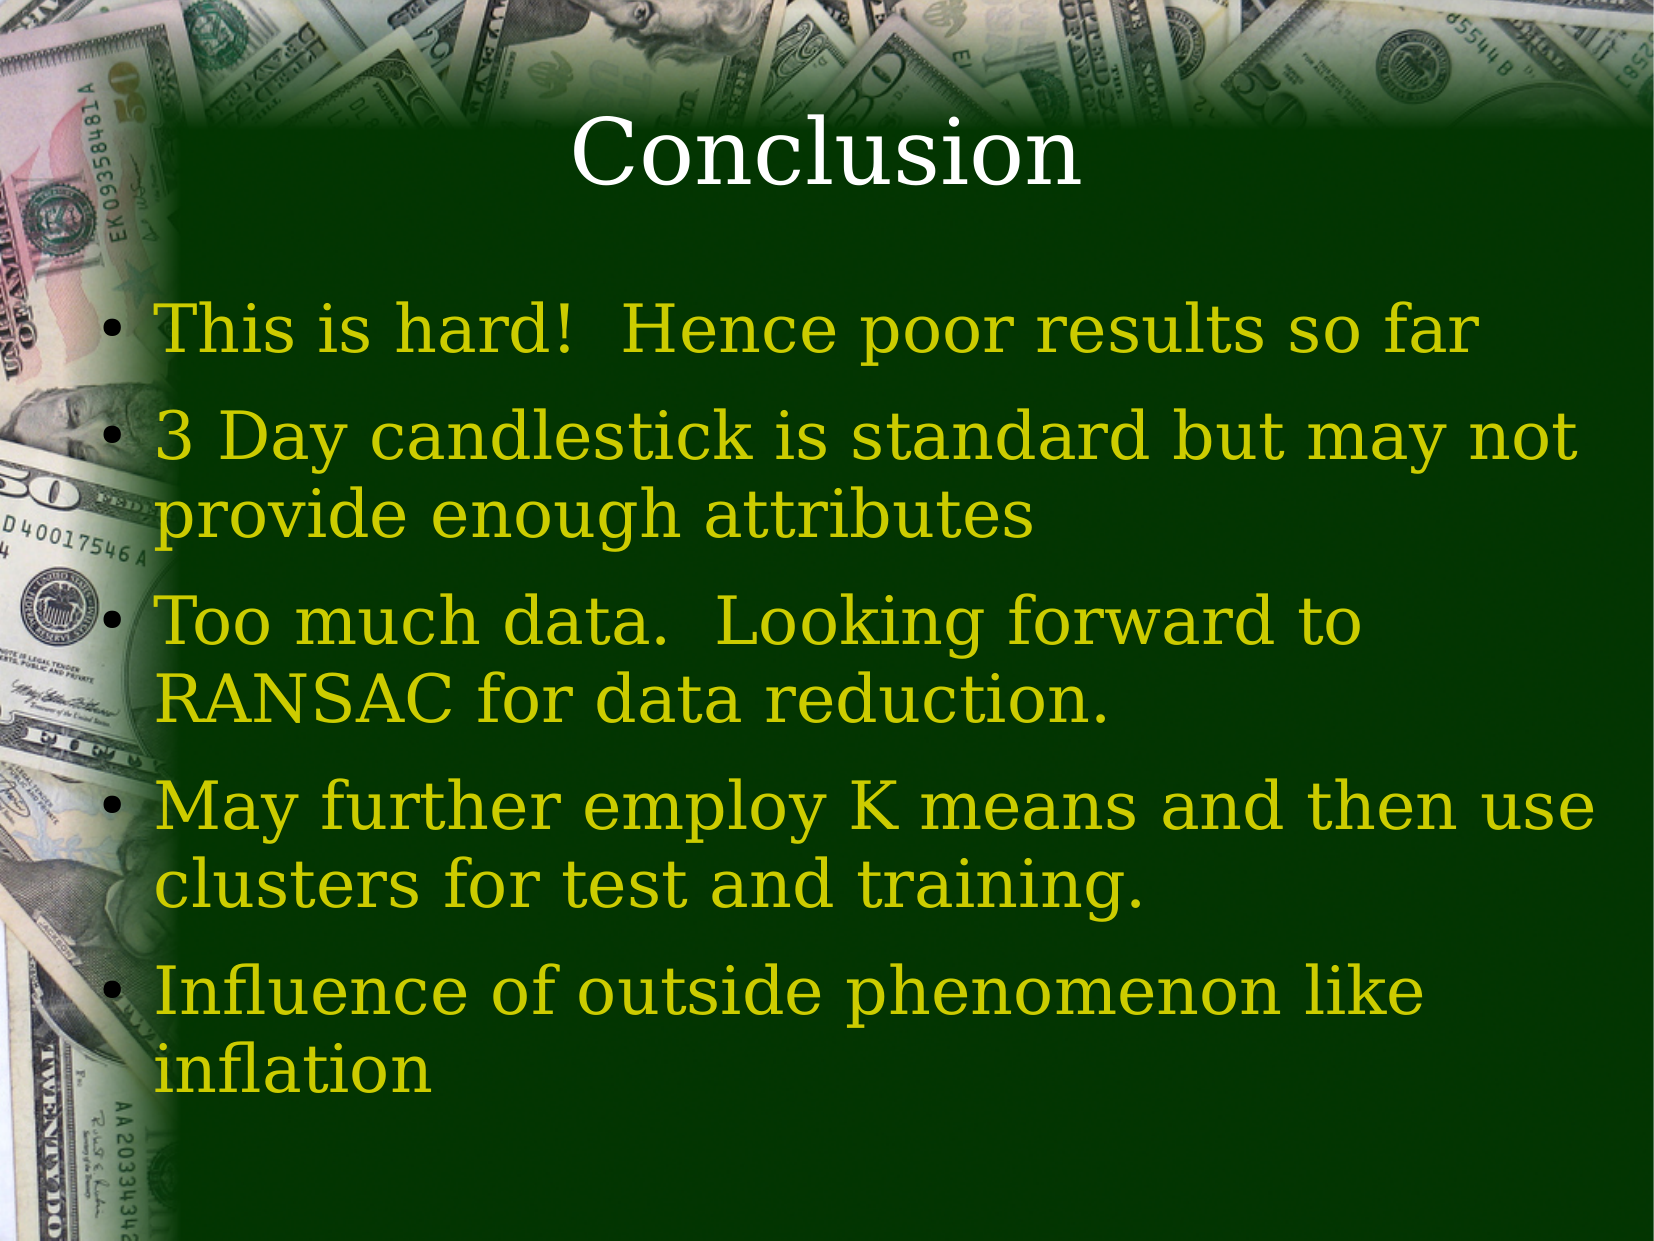

# Conclusion
This is hard! Hence poor results so far
3 Day candlestick is standard but may not provide enough attributes
Too much data. Looking forward to RANSAC for data reduction.
May further employ K means and then use clusters for test and training.
Influence of outside phenomenon like inflation